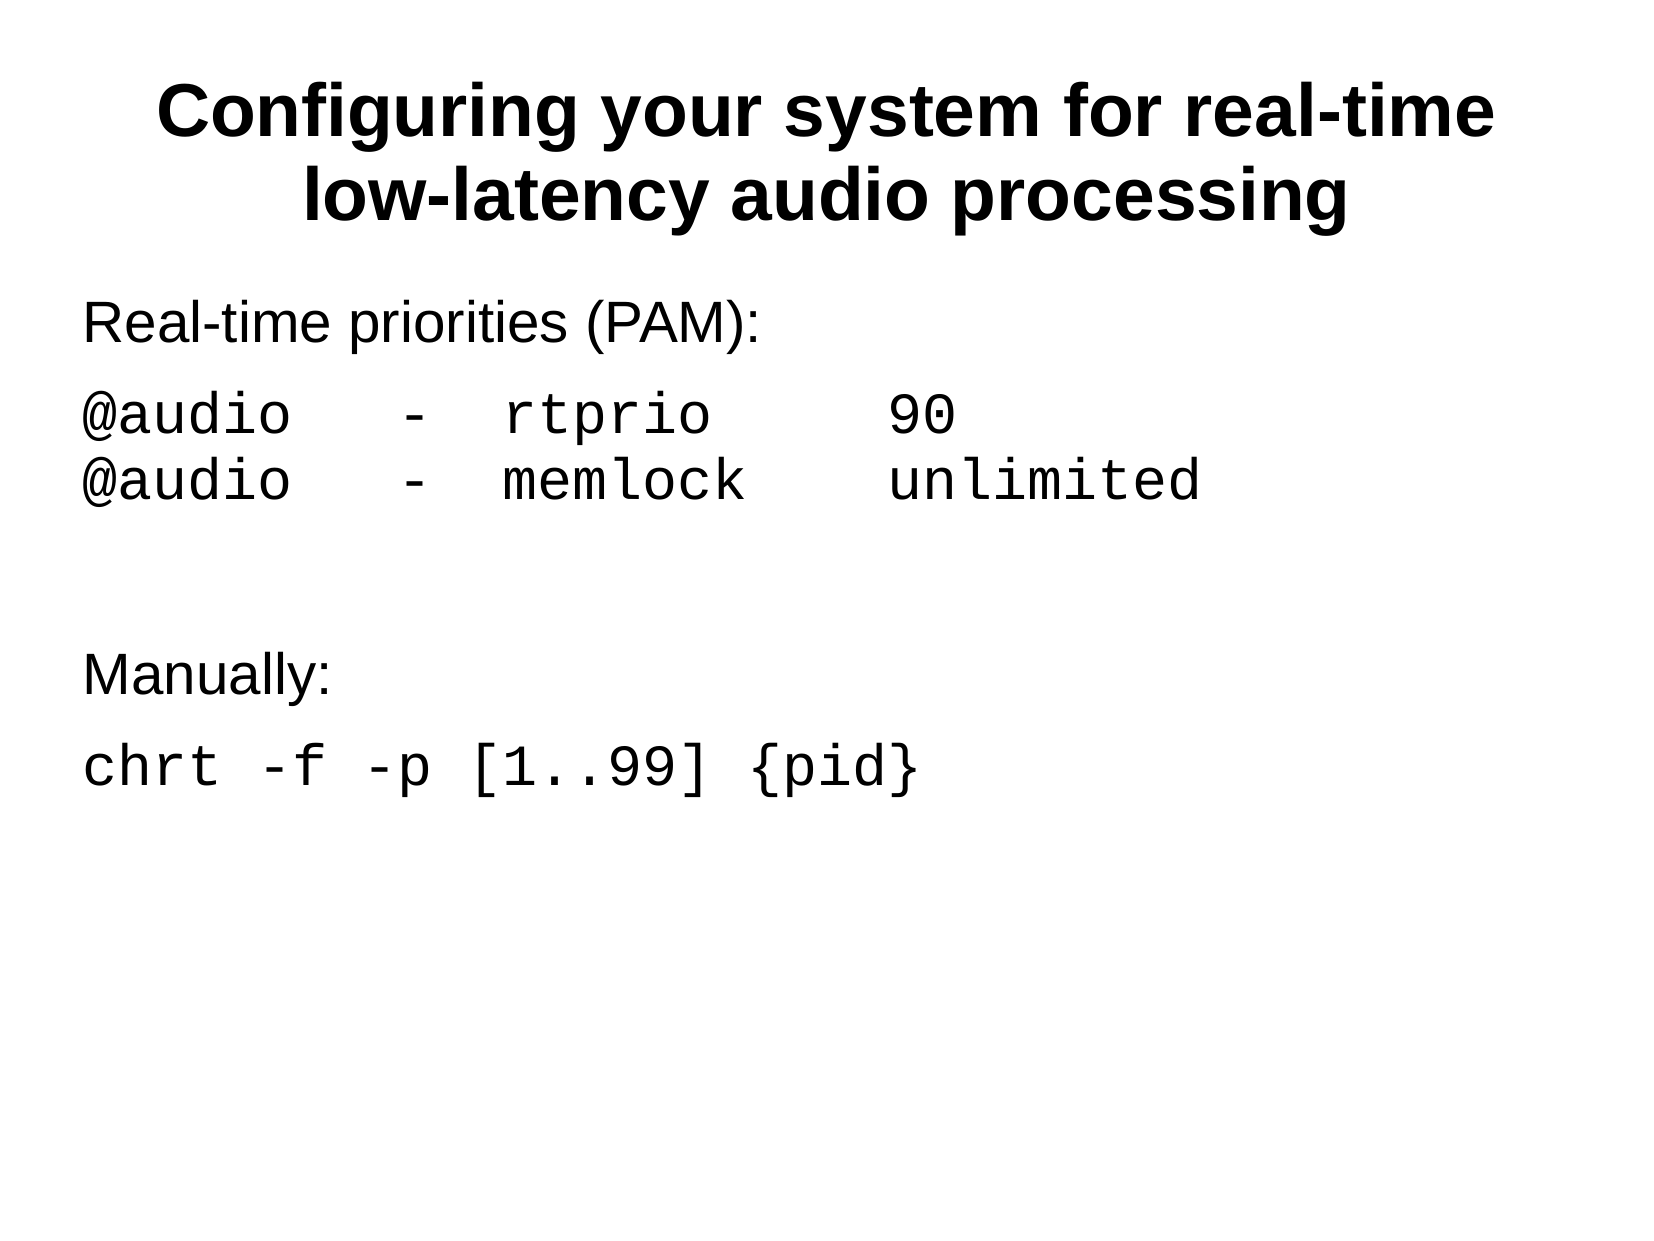

# Configuring your system for real-time low-latency audio processing
Real-time priorities (PAM):
@audio - rtprio 90
@audio - memlock unlimited
Manually:
chrt -f -p [1..99] {pid}